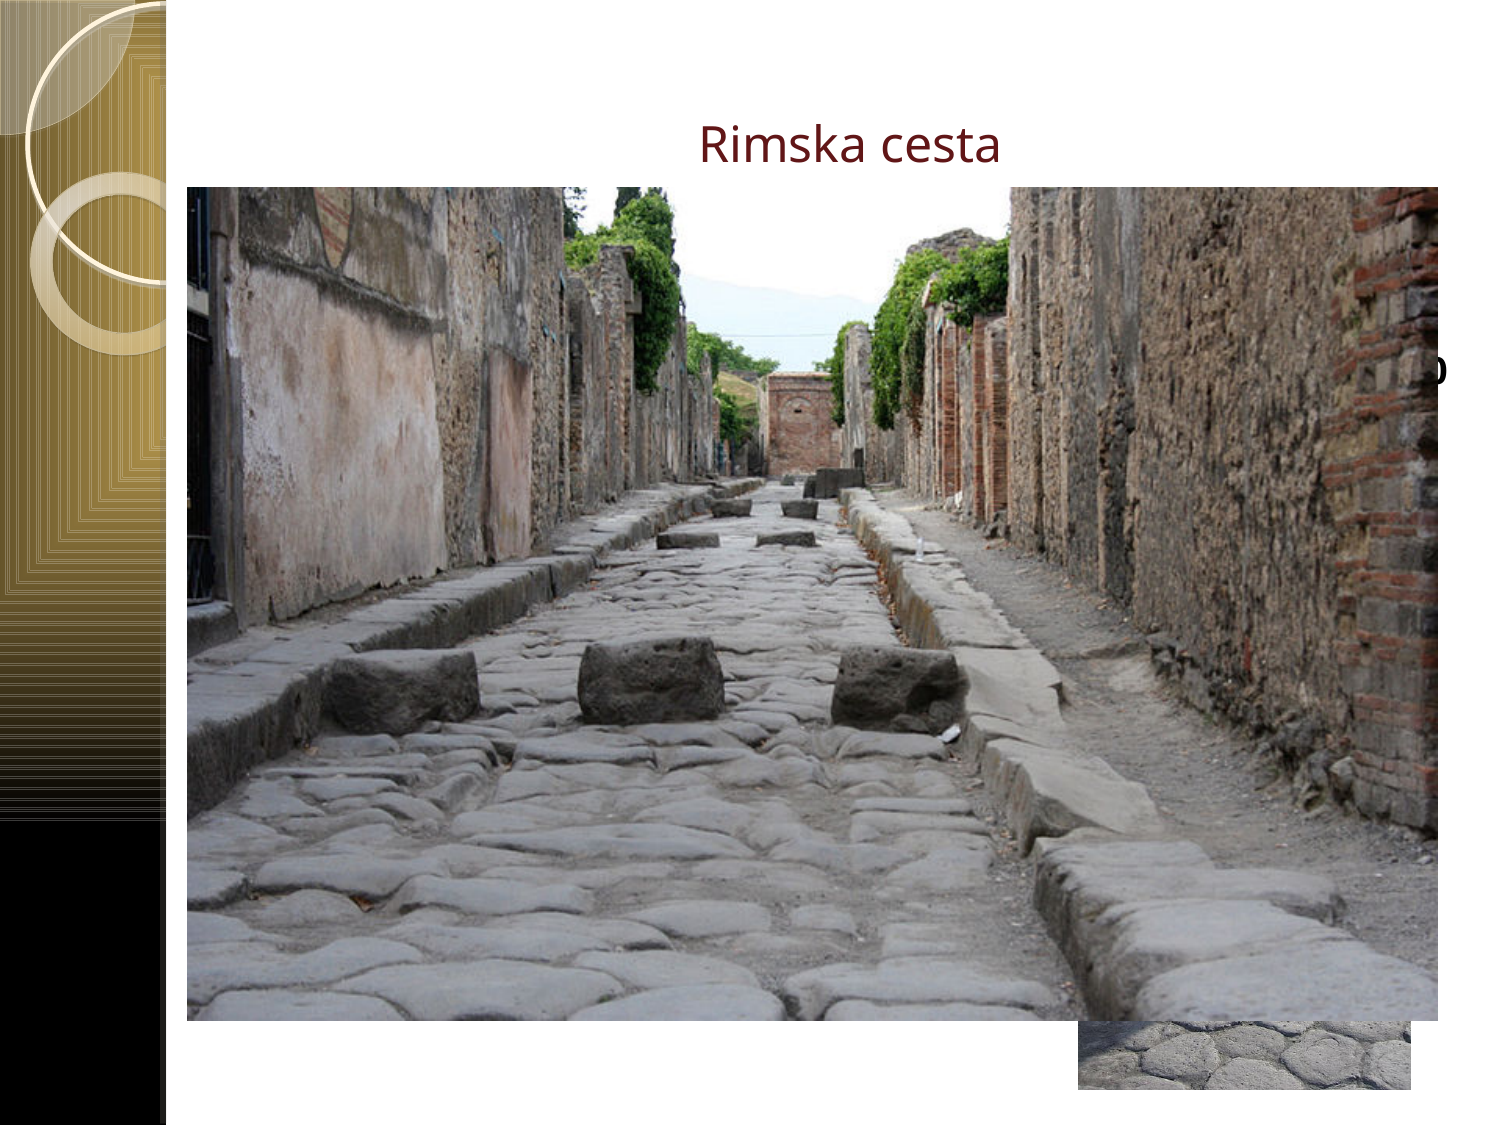

# Rimska cesta
Cestne magistrale so središče mesta povezovale z drugimi kraji.
Prvi zakon v povezavi z gradnjo cest je bil izdan okoli leta 450 pr. Kr. in je med drugim določal pravila za tlakovanje in širino cestišča.
Na začetku ceste niso imele ovinkov.
 Manjše zapreke, na primer gričevje, so bile odstranjene. Večje skalnate vzpetine so bile prekopane s predori. Čez reke so bili zgrajeni mostovi,